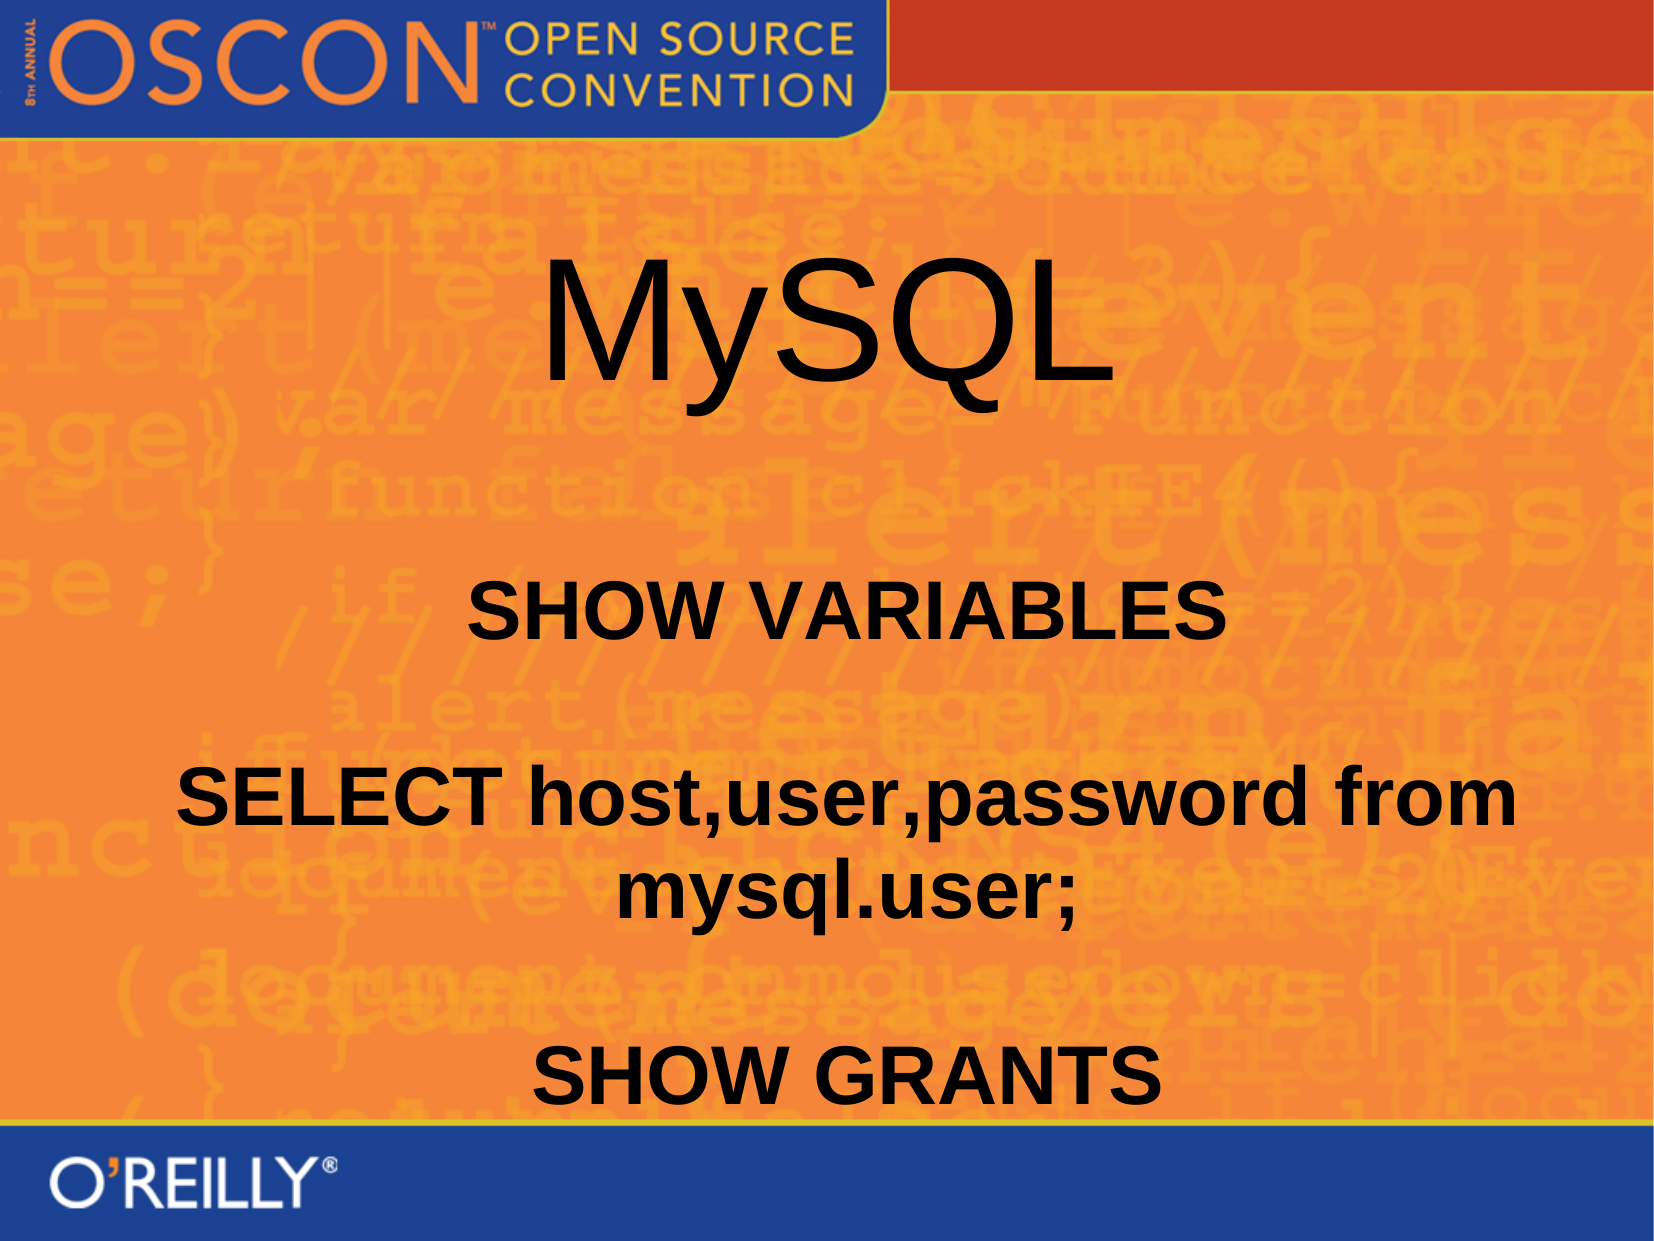

# MySQL
SHOW VARIABLES
SELECT host,user,password from mysql.user;
SHOW GRANTS